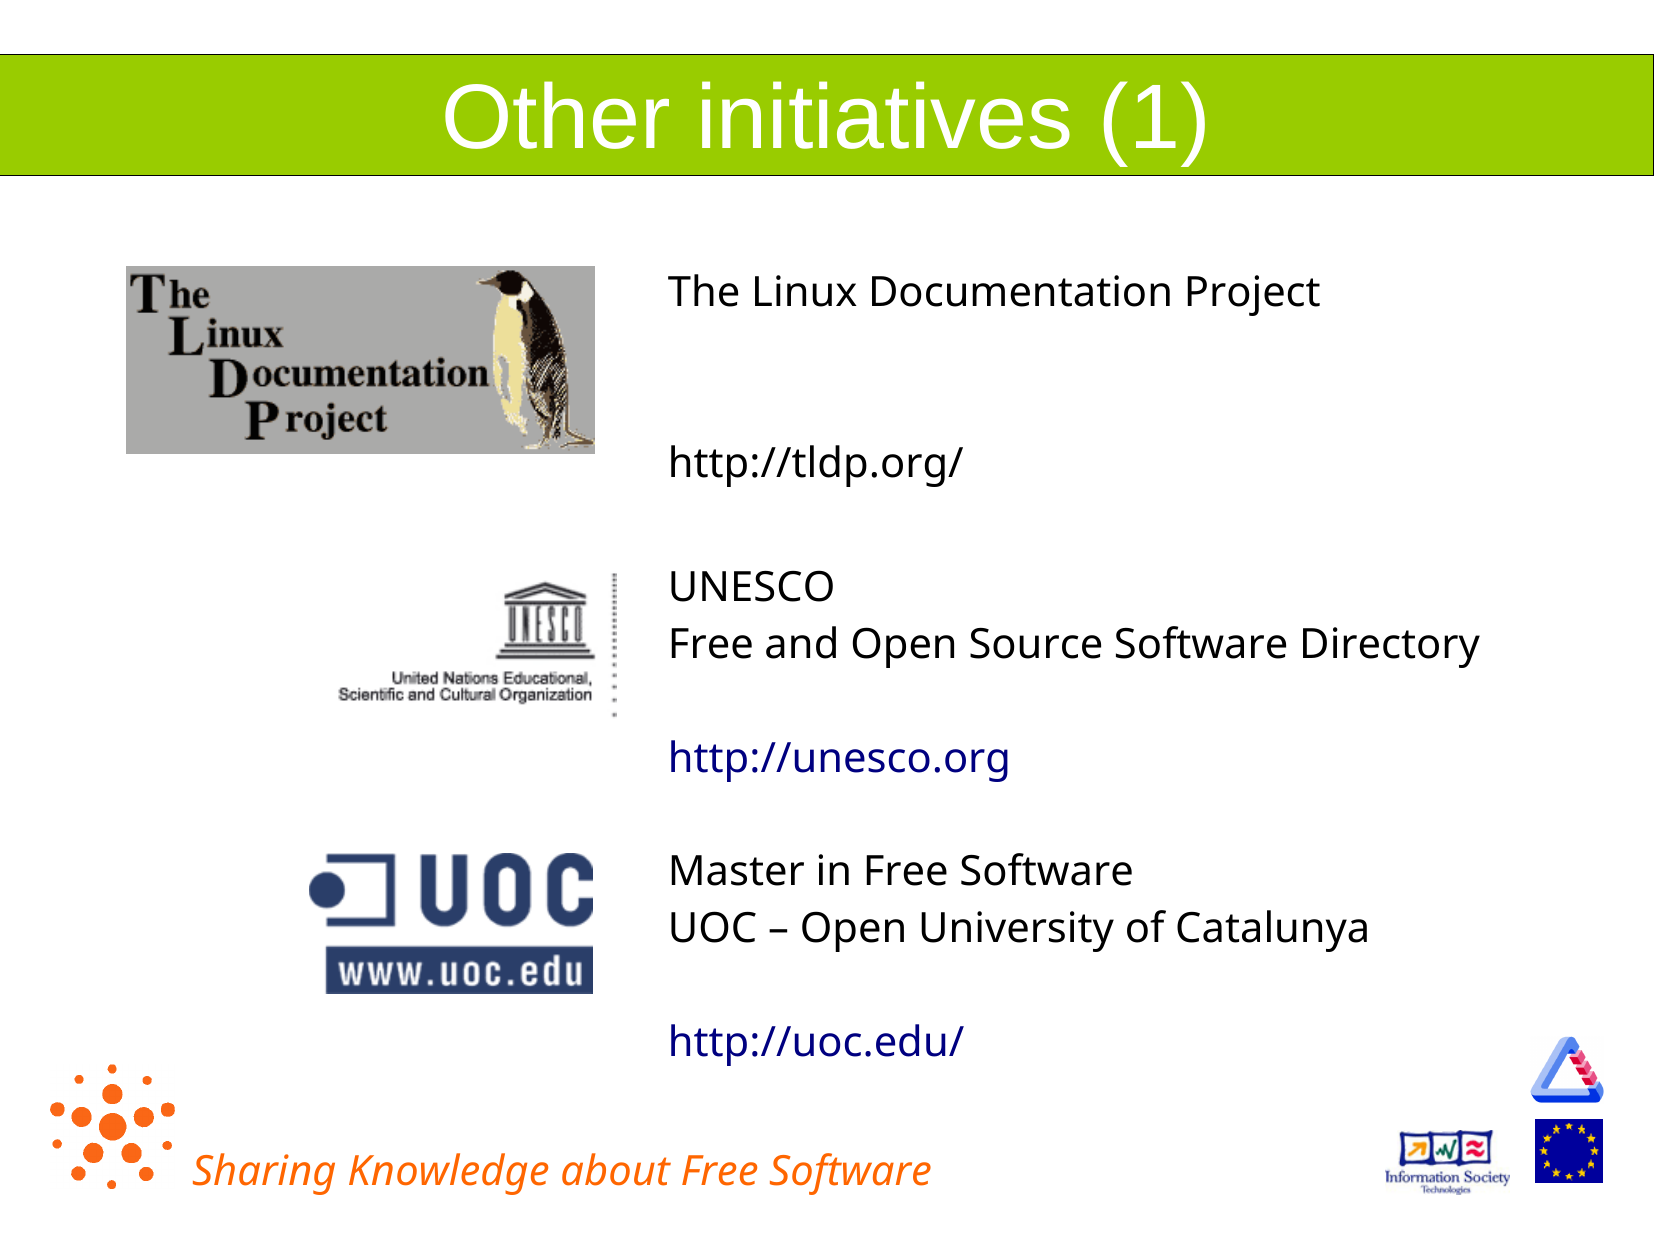

# Other initiatives (1)
The Linux Documentation Project
http://tldp.org/
UNESCO
Free and Open Source Software Directory
http://unesco.org
Master in Free Software
UOC – Open University of Catalunya
http://uoc.edu/